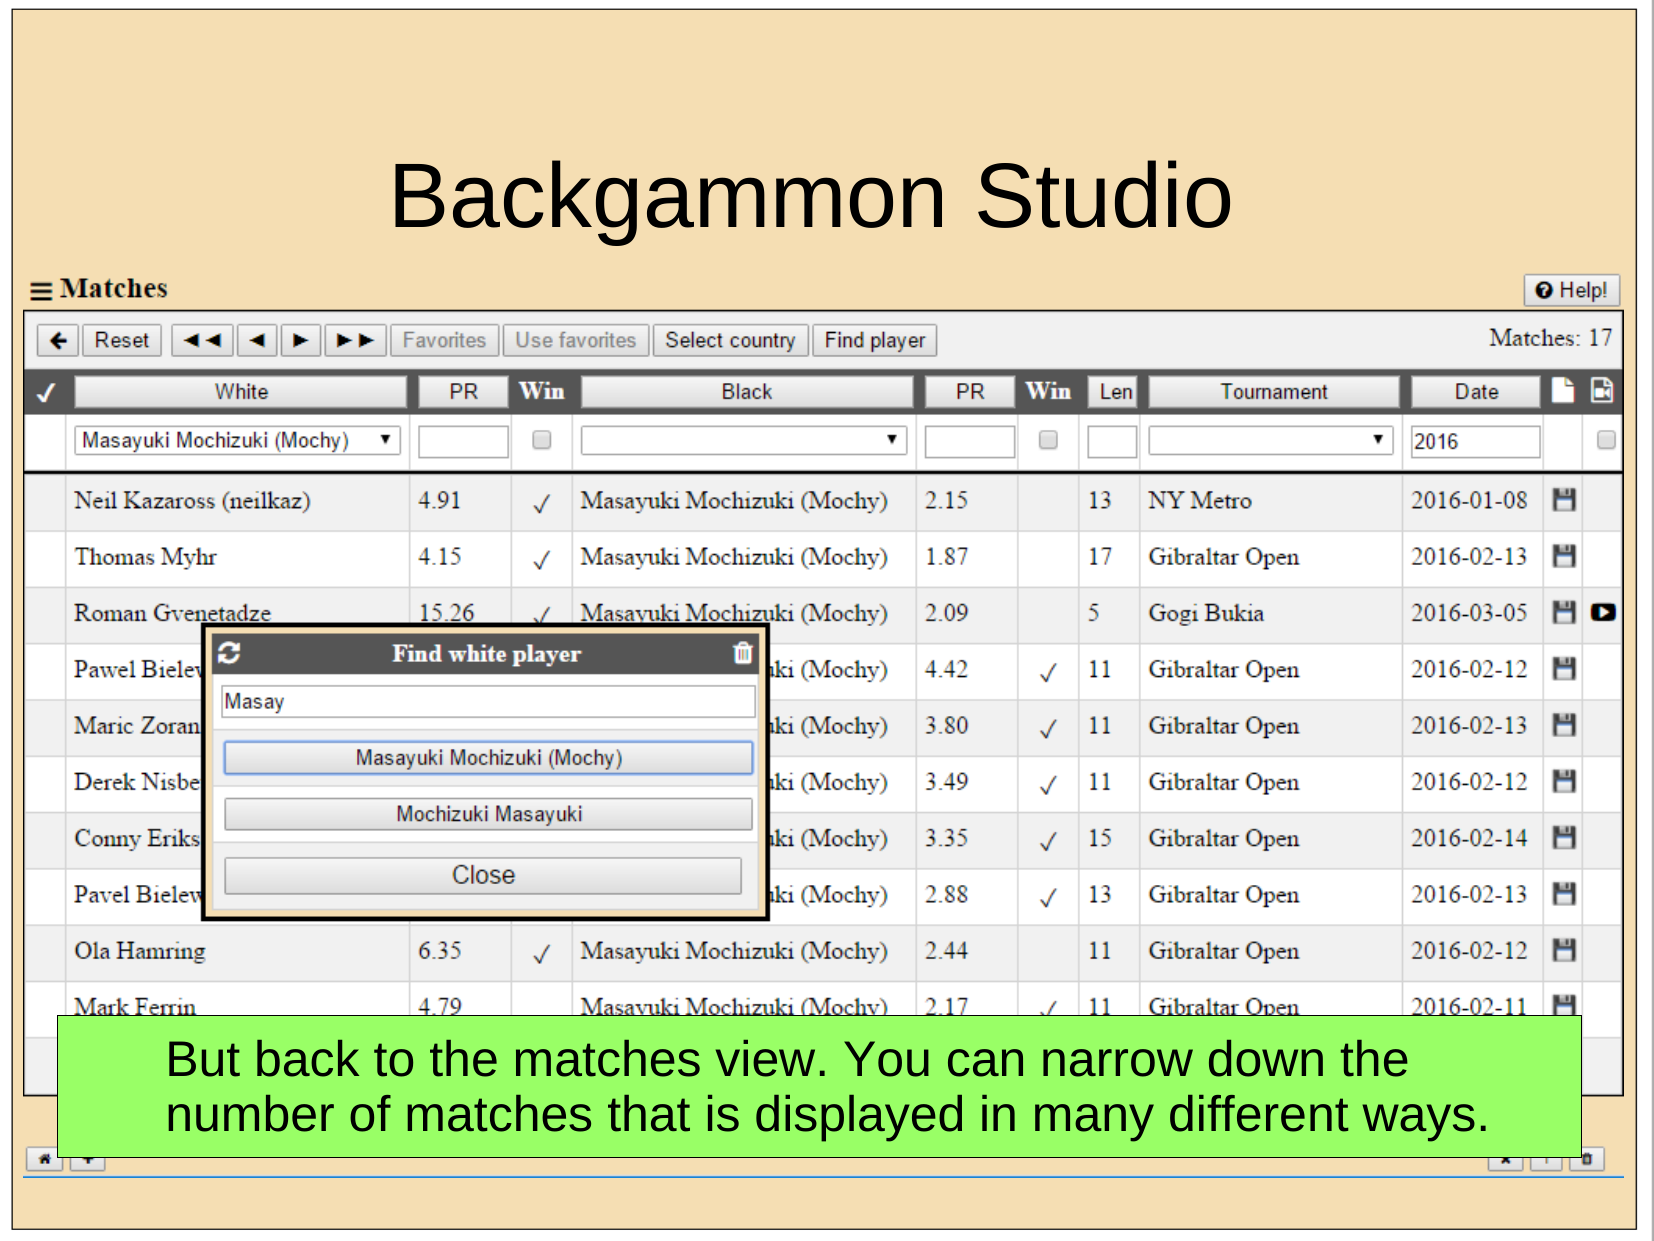

# Backgammon Studio
But back to the matches view. You can narrow down the
number of matches that is displayed in many different ways.